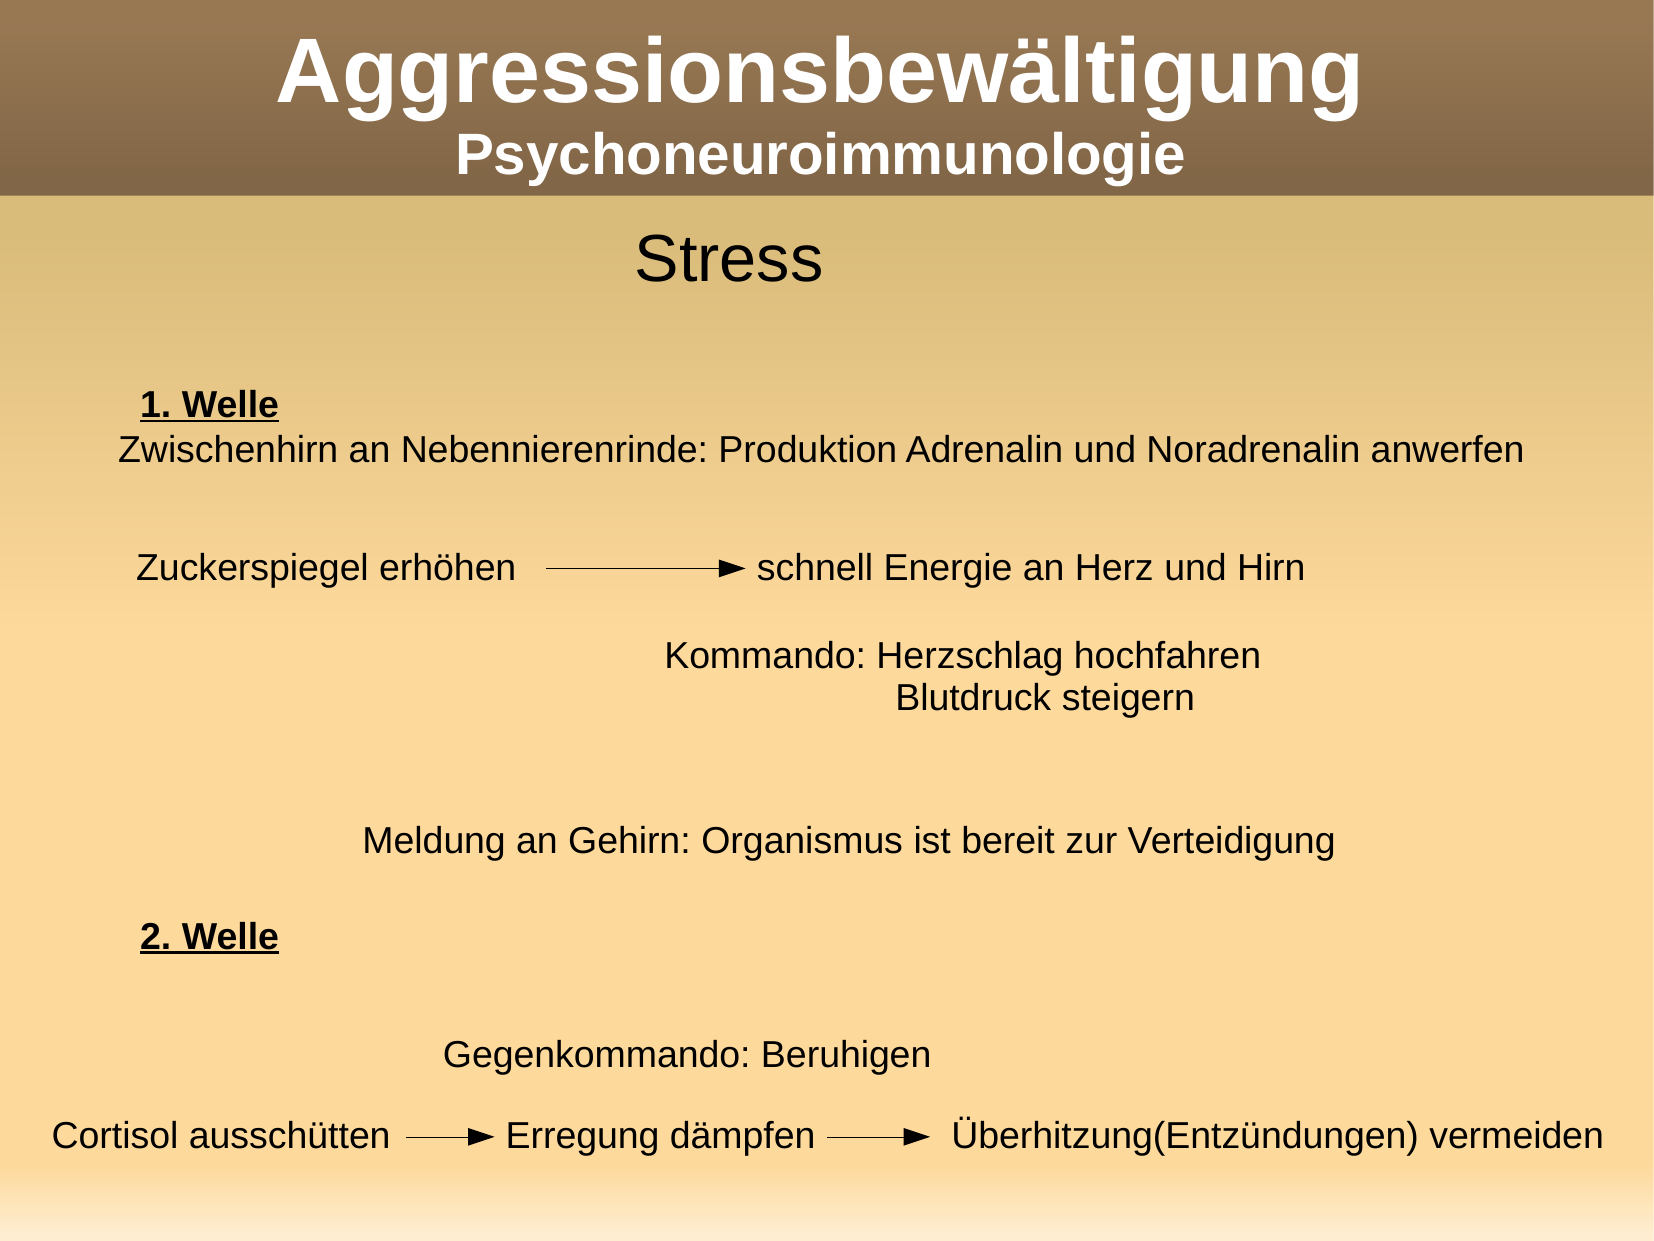

# Aggressionsbewältigung Psychoneuroimmunologie
 Stress
1. Welle
Zwischenhirn an Nebennierenrinde: Produktion Adrenalin und Noradrenalin anwerfen
 Zuckerspiegel erhöhen schnell Energie an Herz und Hirn
Kommando: Herzschlag hochfahren
 Blutdruck steigern
Meldung an Gehirn: Organismus ist bereit zur Verteidigung
2. Welle
Gegenkommando: Beruhigen
Cortisol ausschütten Erregung dämpfen Überhitzung(Entzündungen) vermeiden